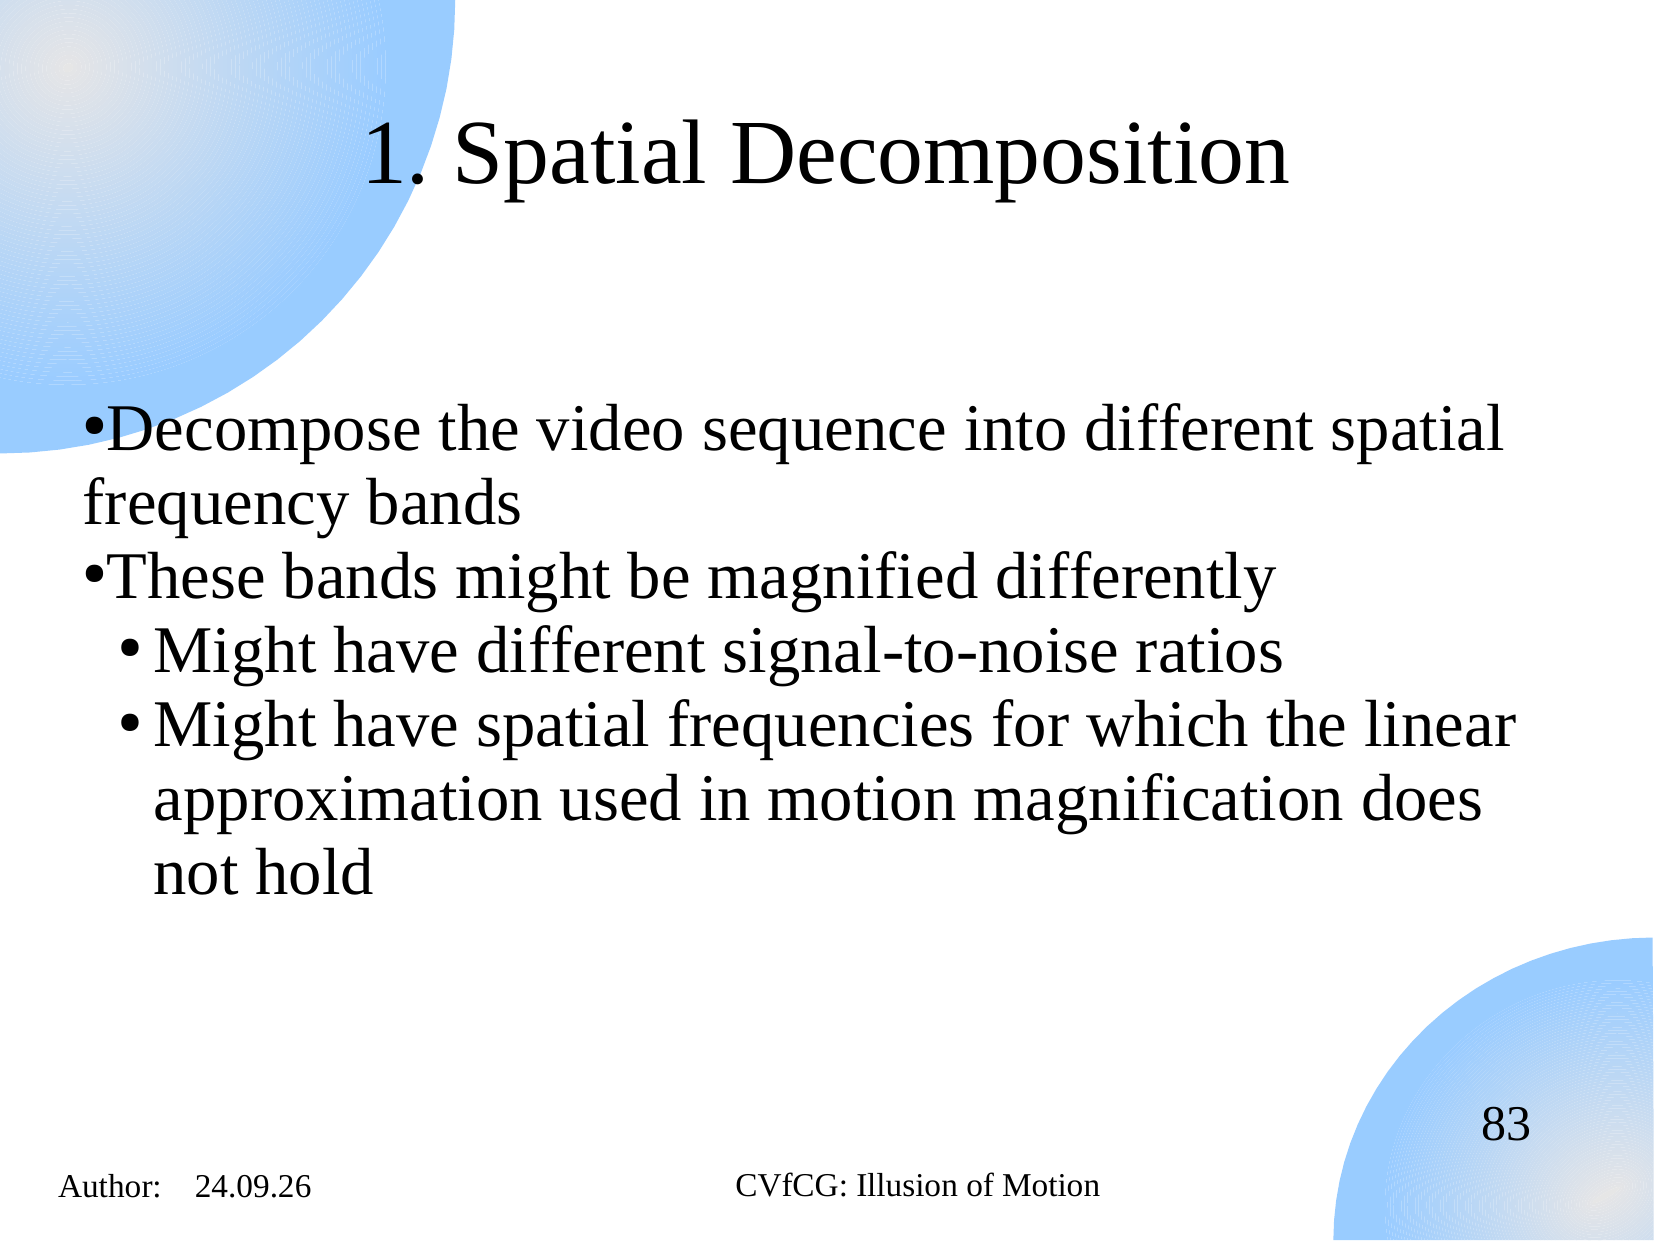

# 1. Spatial Decomposition
Decompose the video sequence into different spatial frequency bands
These bands might be magnified differently
Might have different signal-to-noise ratios
Might have spatial frequencies for which the linear approximation used in motion magnification does not hold
CVfCG: Illusion of Motion